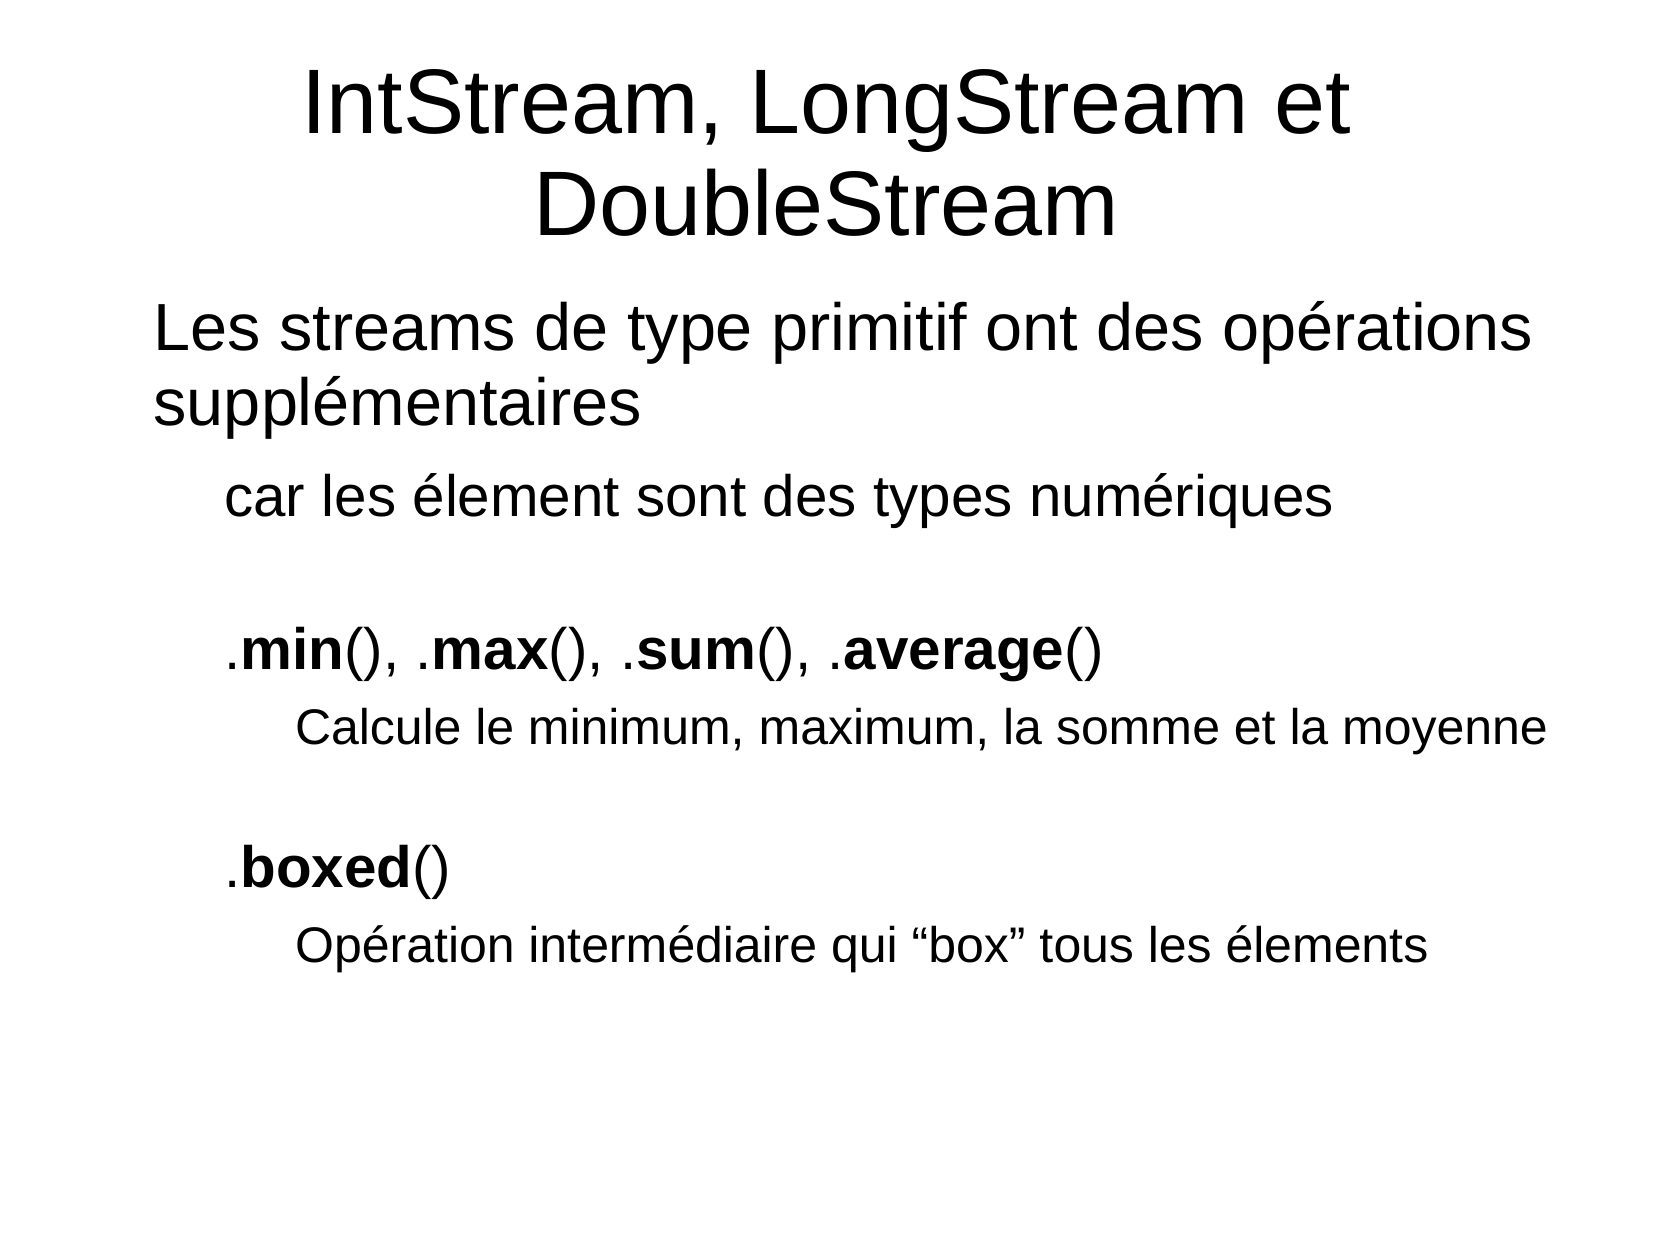

# IntStream, LongStream et DoubleStream
Les streams de type primitif ont des opérations supplémentaires
car les élement sont des types numériques
.min(), .max(), .sum(), .average()
Calcule le minimum, maximum, la somme et la moyenne
.boxed()
Opération intermédiaire qui “box” tous les élements